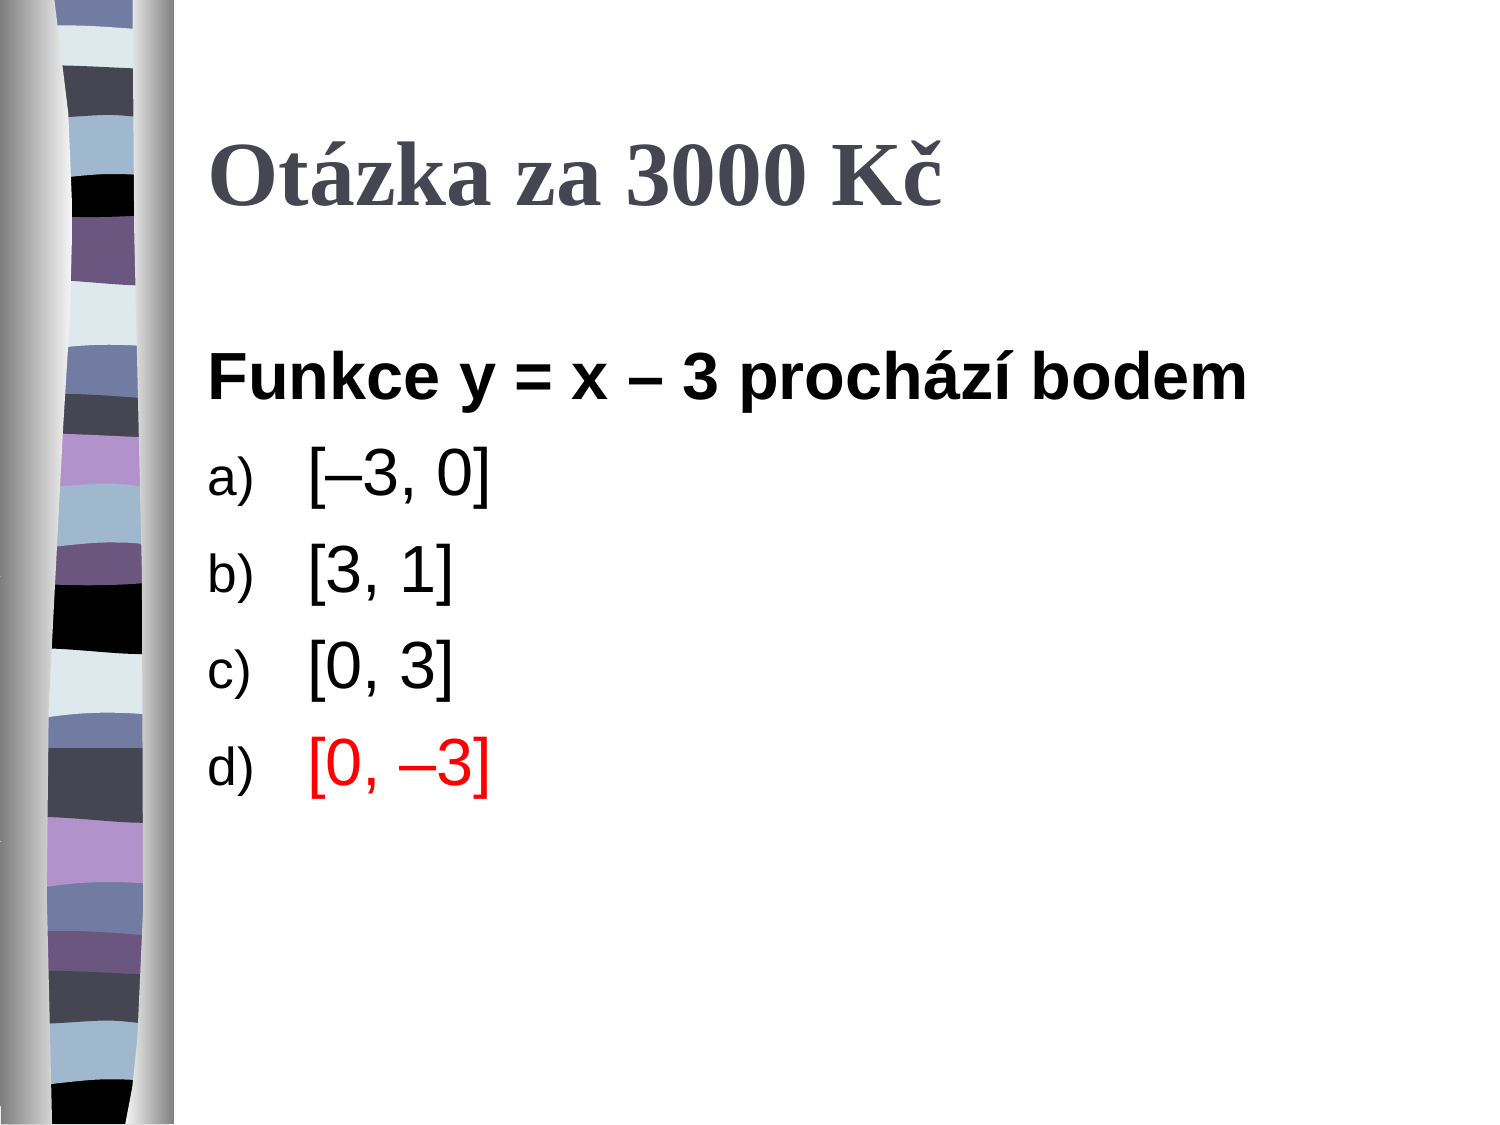

# Otázka za 3000 Kč
Funkce y = x – 3 prochází bodem
[–3, 0]
[3, 1]
[0, 3]
[0, –3]